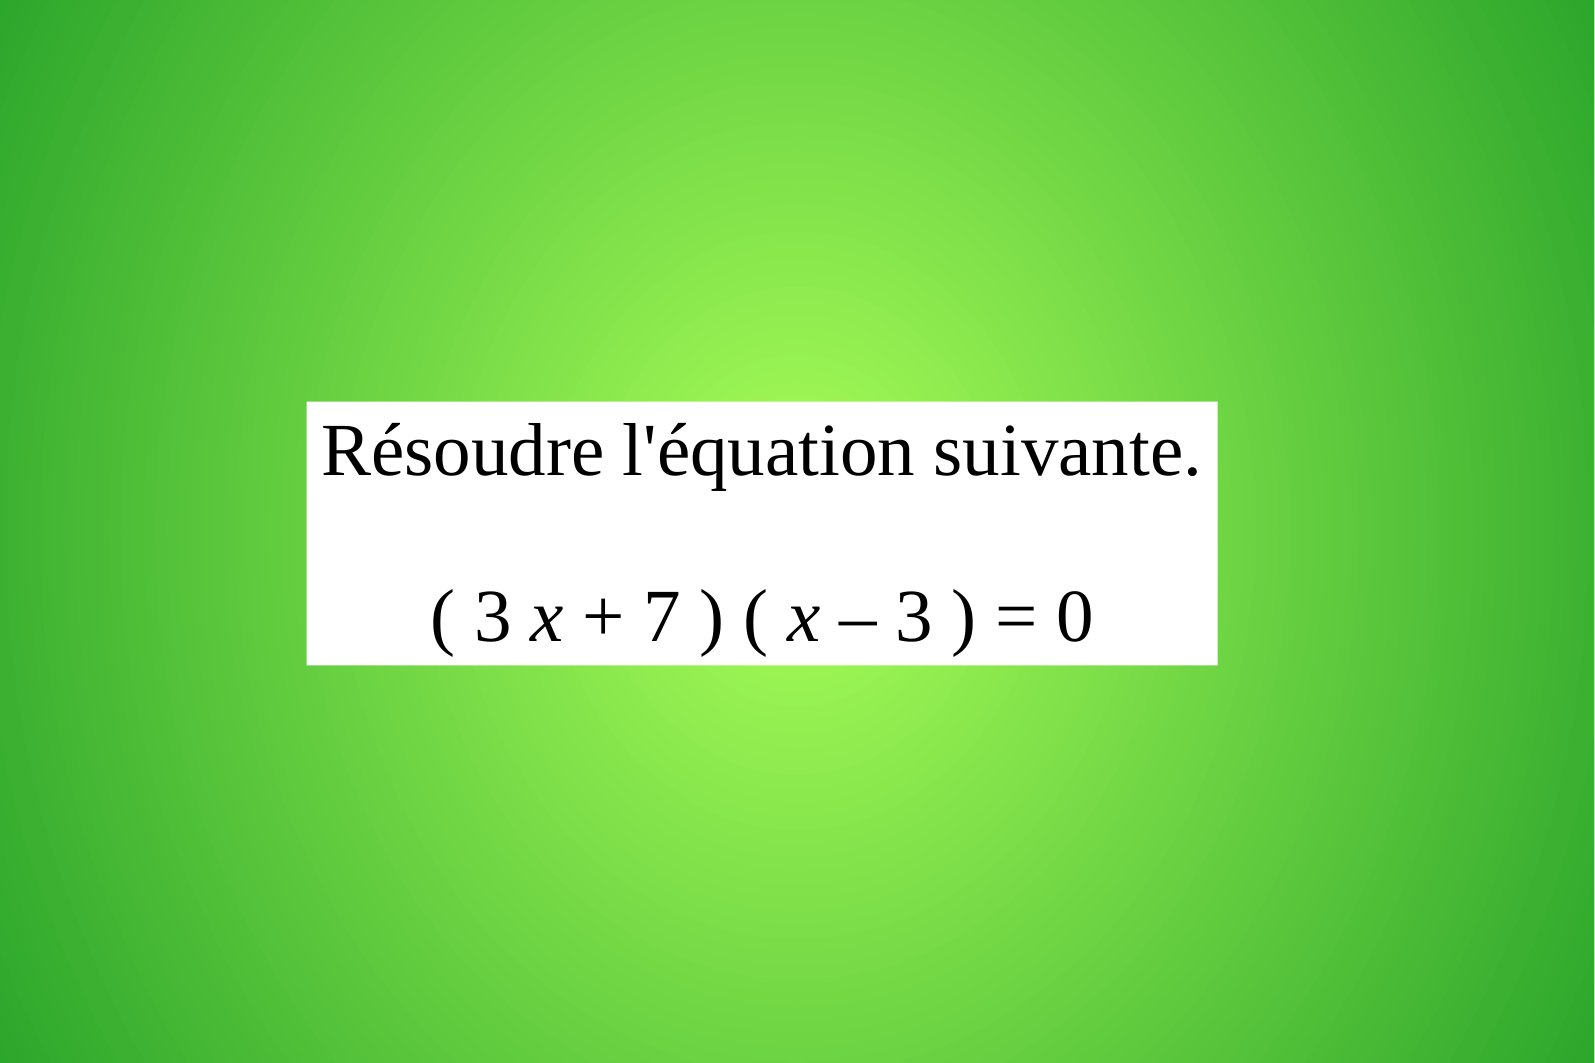

Résoudre l'équation suivante.
( 3 x + 7 ) ( x – 3 ) = 0